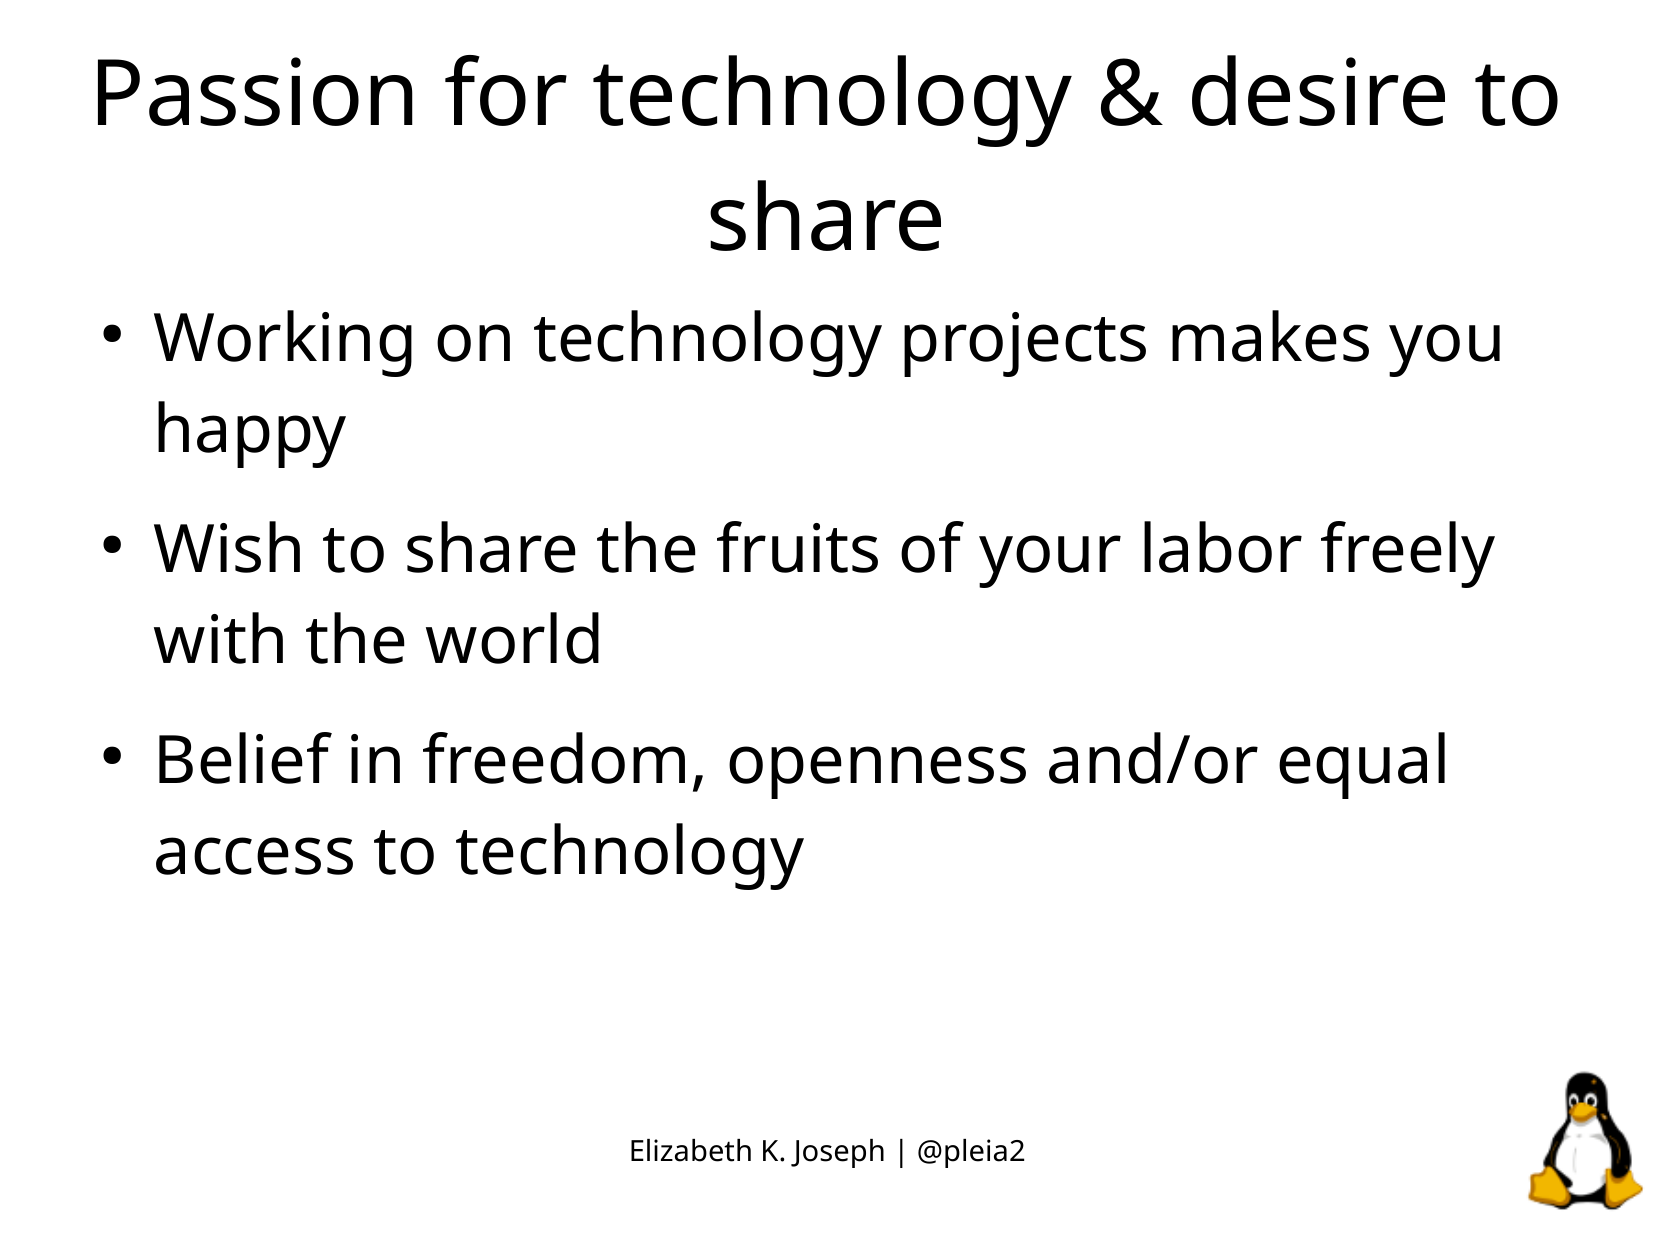

# Passion for technology & desire to share
Working on technology projects makes you happy
Wish to share the fruits of your labor freely with the world
Belief in freedom, openness and/or equal access to technology
Elizabeth K. Joseph | @pleia2